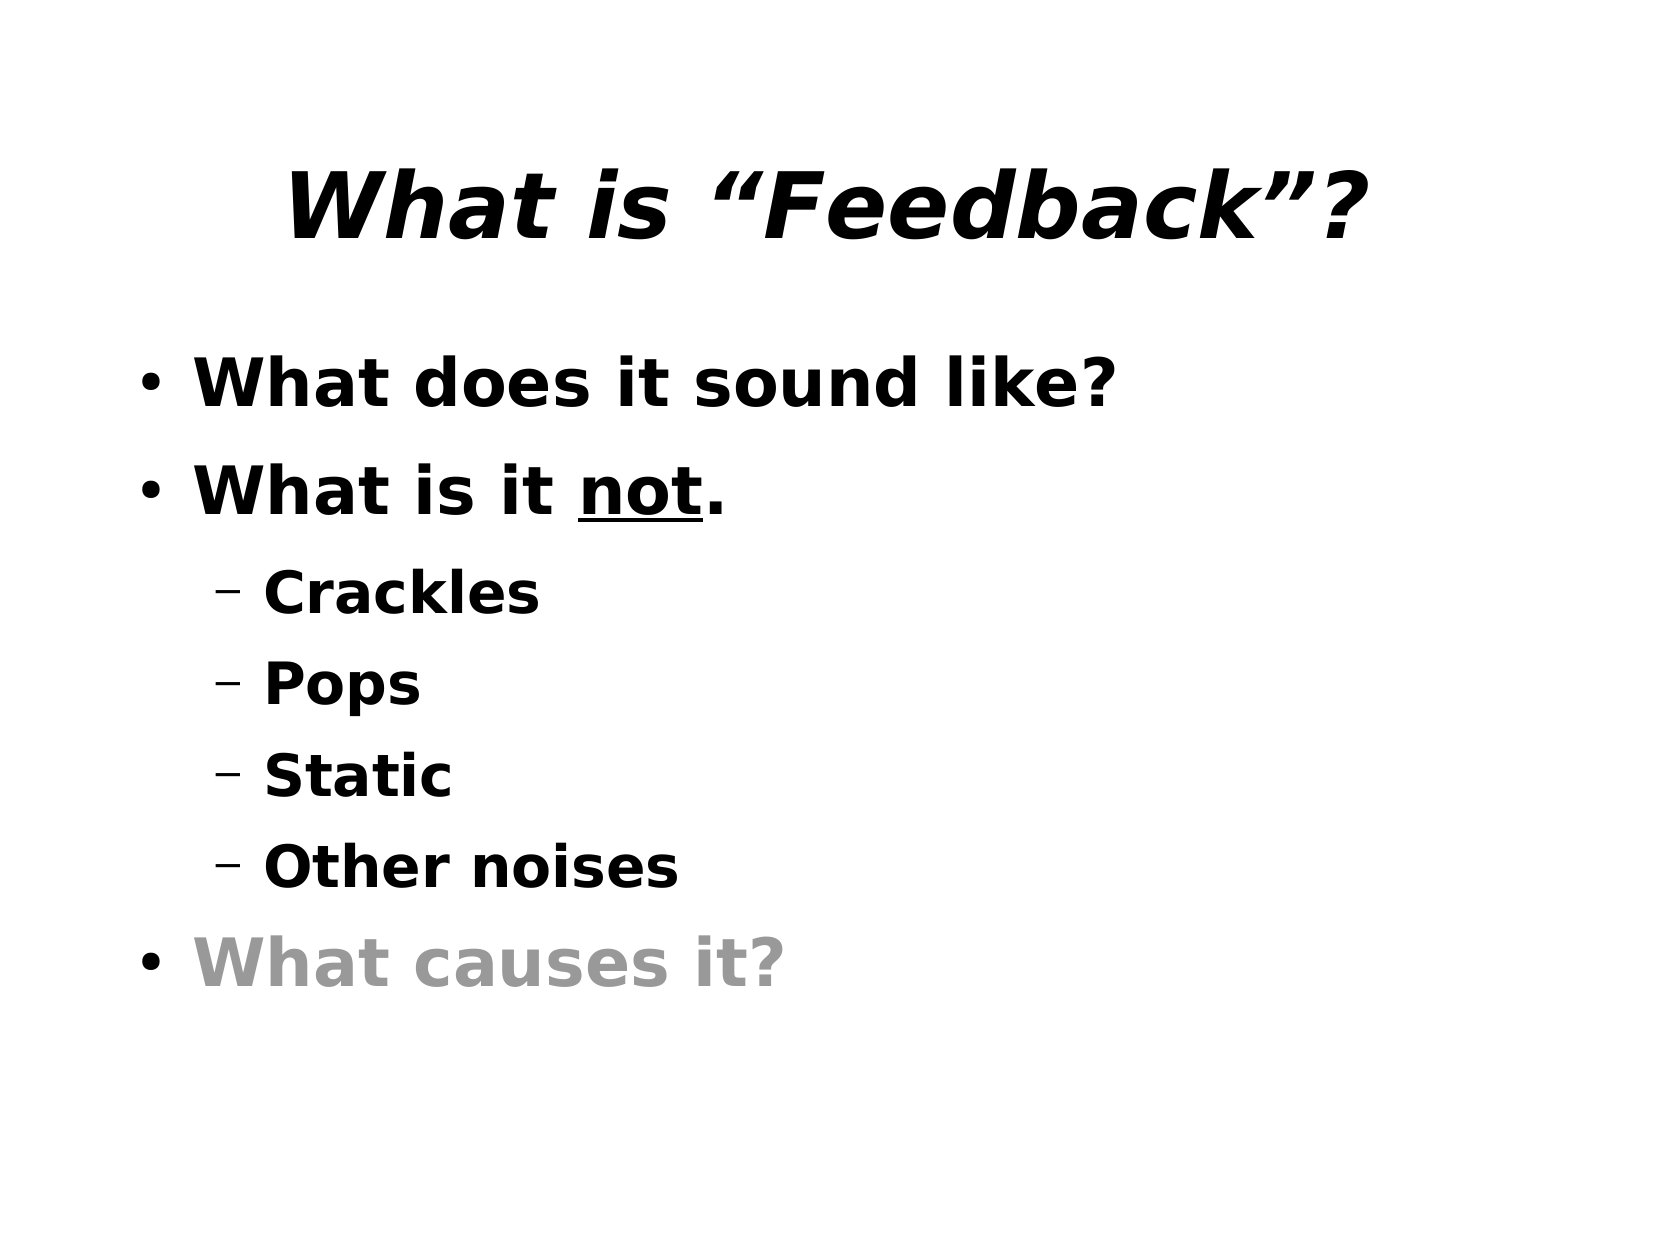

# What is “Feedback”?
What does it sound like?
What is it not.
Crackles
Pops
Static
Other noises
What causes it?